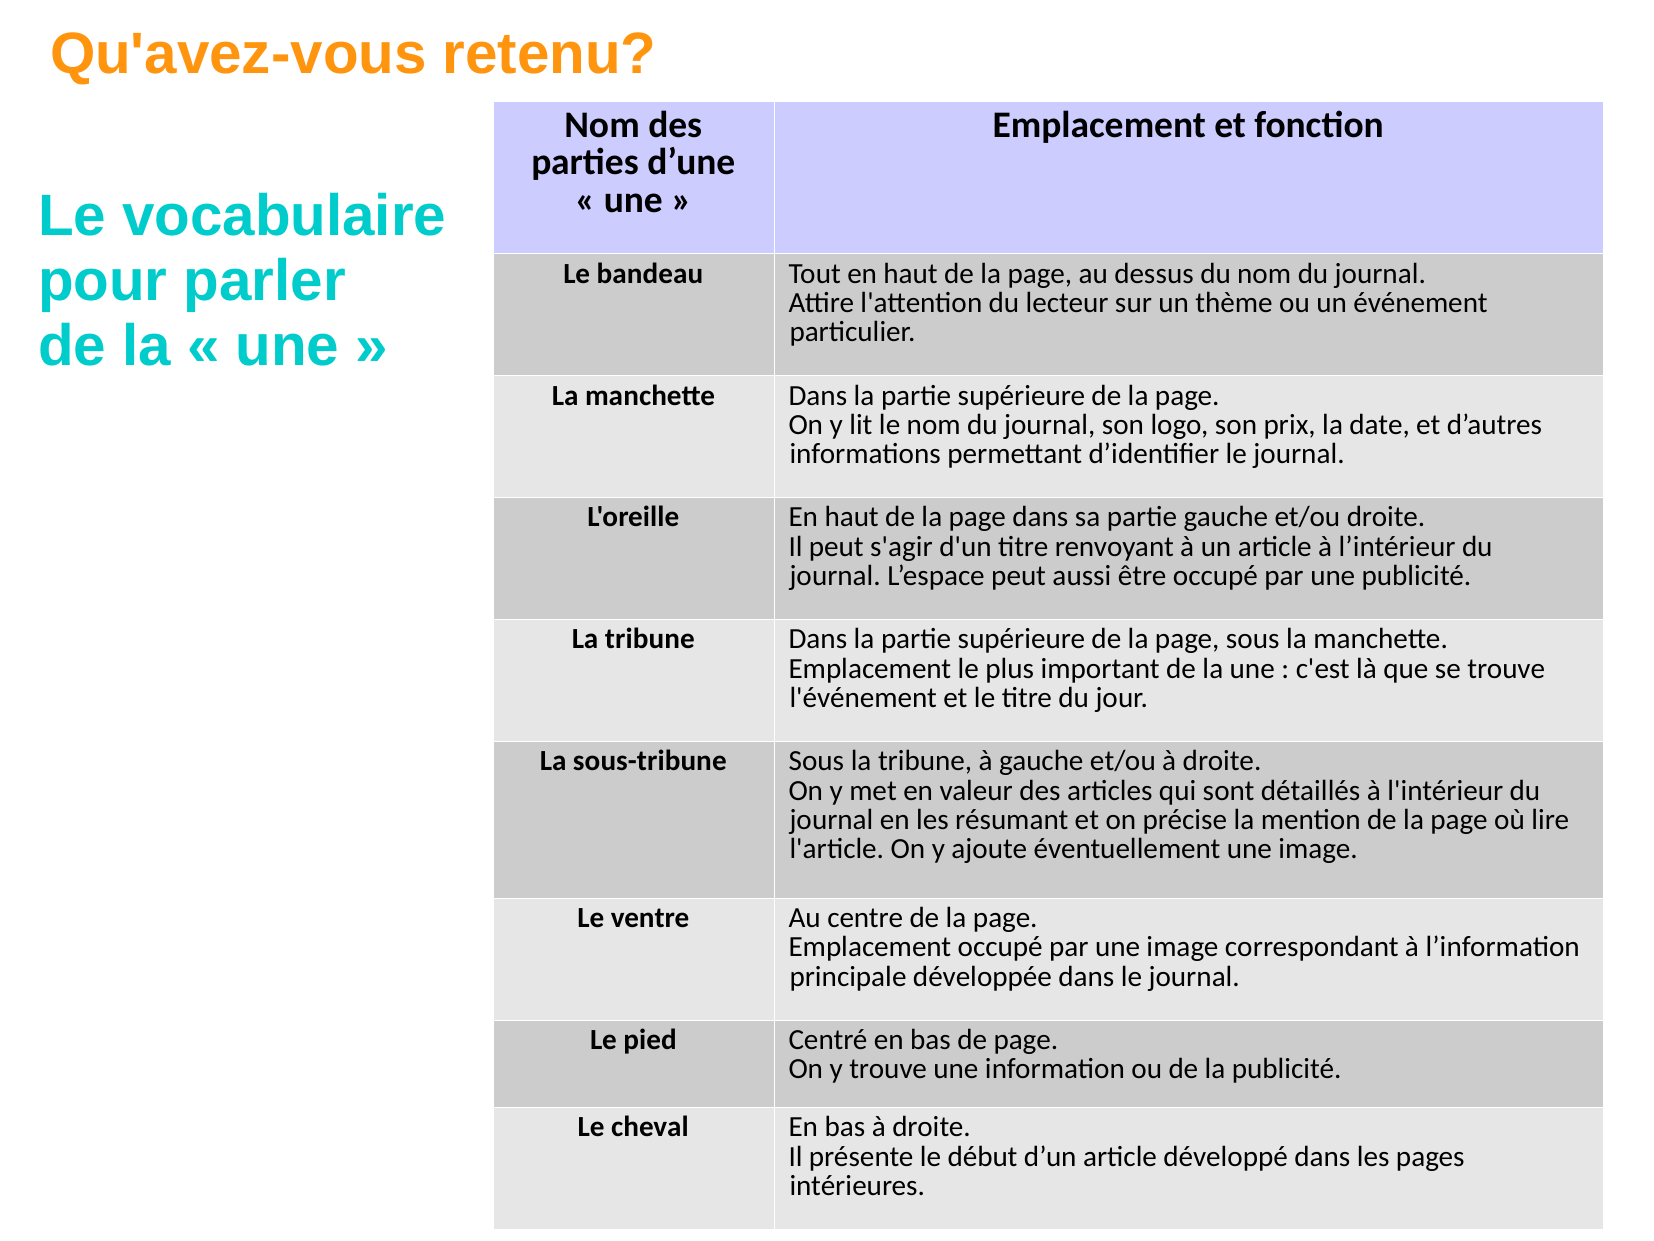

Qu'avez-vous retenu?
| Nom des parties d’une « une » | Emplacement et fonction |
| --- | --- |
| Le bandeau | Tout en haut de la page, au dessus du nom du journal. Attire l'attention du lecteur sur un thème ou un événement particulier. |
| La manchette | Dans la partie supérieure de la page. On y lit le nom du journal, son logo, son prix, la date, et d’autres informations permettant d’identifier le journal. |
| L'oreille | En haut de la page dans sa partie gauche et/ou droite. Il peut s'agir d'un titre renvoyant à un article à l’intérieur du journal. L’espace peut aussi être occupé par une publicité. |
| La tribune | Dans la partie supérieure de la page, sous la manchette. Emplacement le plus important de la une : c'est là que se trouve l'événement et le titre du jour. |
| La sous-tribune | Sous la tribune, à gauche et/ou à droite. On y met en valeur des articles qui sont détaillés à l'intérieur du journal en les résumant et on précise la mention de la page où lire l'article. On y ajoute éventuellement une image. |
| Le ventre | Au centre de la page. Emplacement occupé par une image correspondant à l’information principale développée dans le journal. |
| Le pied | Centré en bas de page. On y trouve une information ou de la publicité. |
| Le cheval | En bas à droite. Il présente le début d’un article développé dans les pages intérieures. |
Le vocabulaire
pour parler
de la « une »